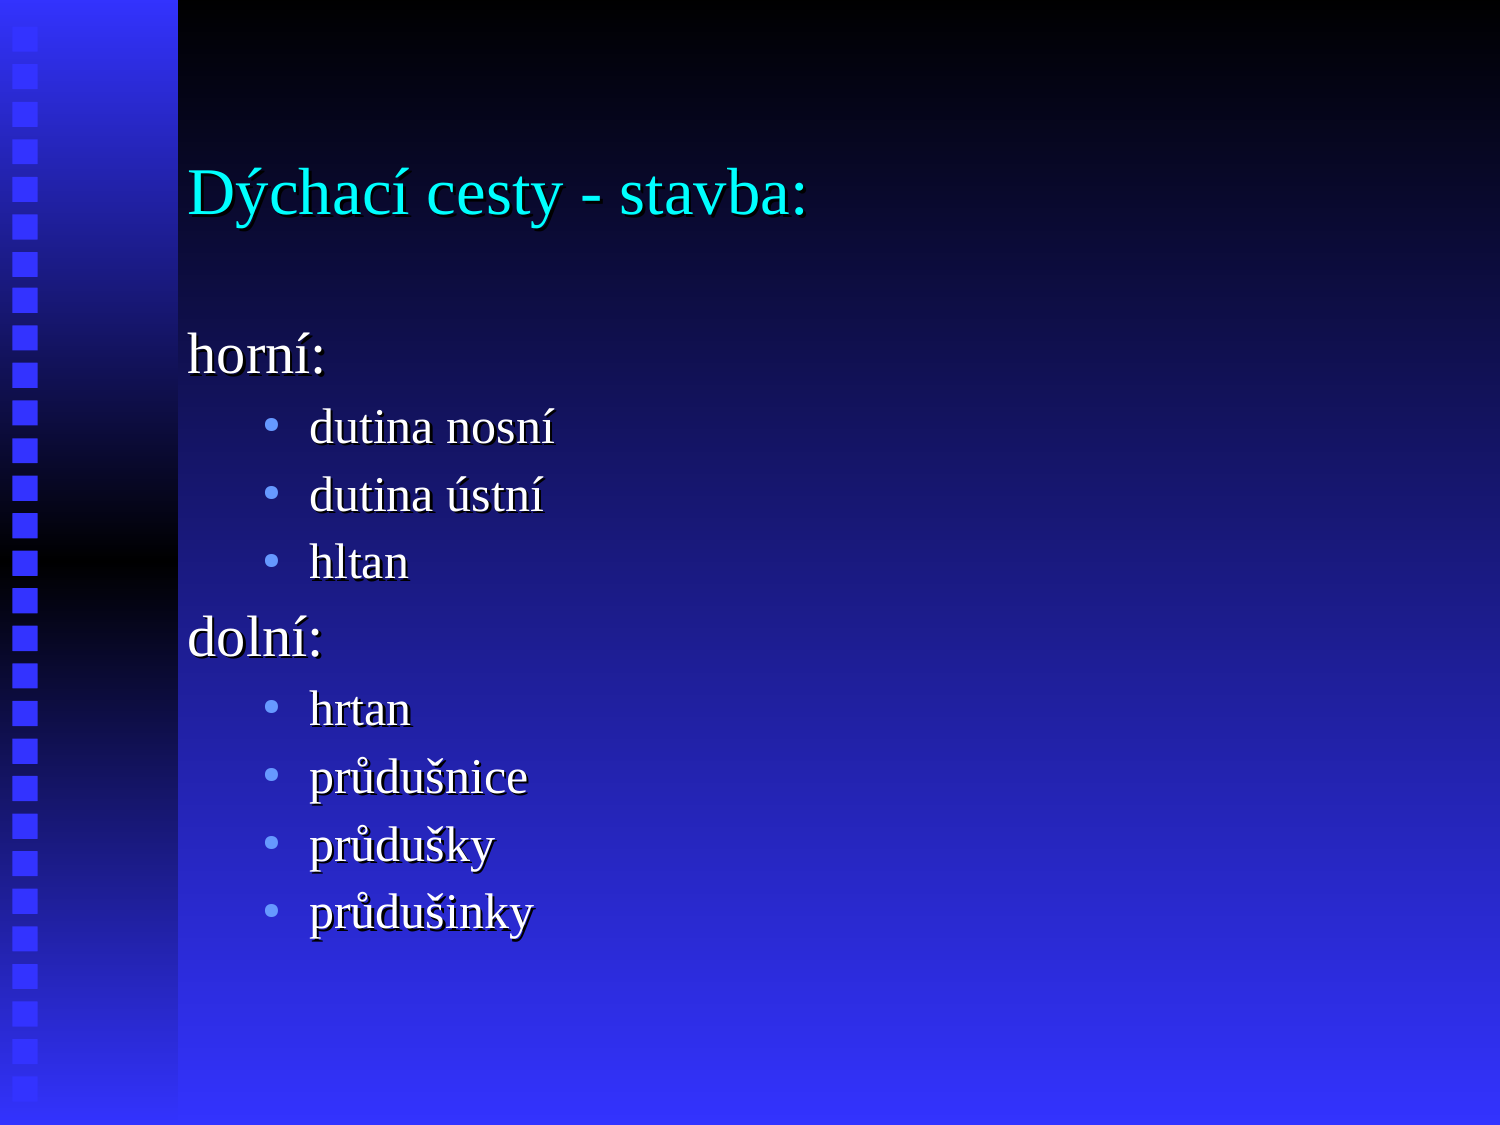

# Dýchací cesty - stavba:
horní:
dutina nosní
dutina ústní
hltan
dolní:
hrtan
průdušnice
průdušky
průdušinky